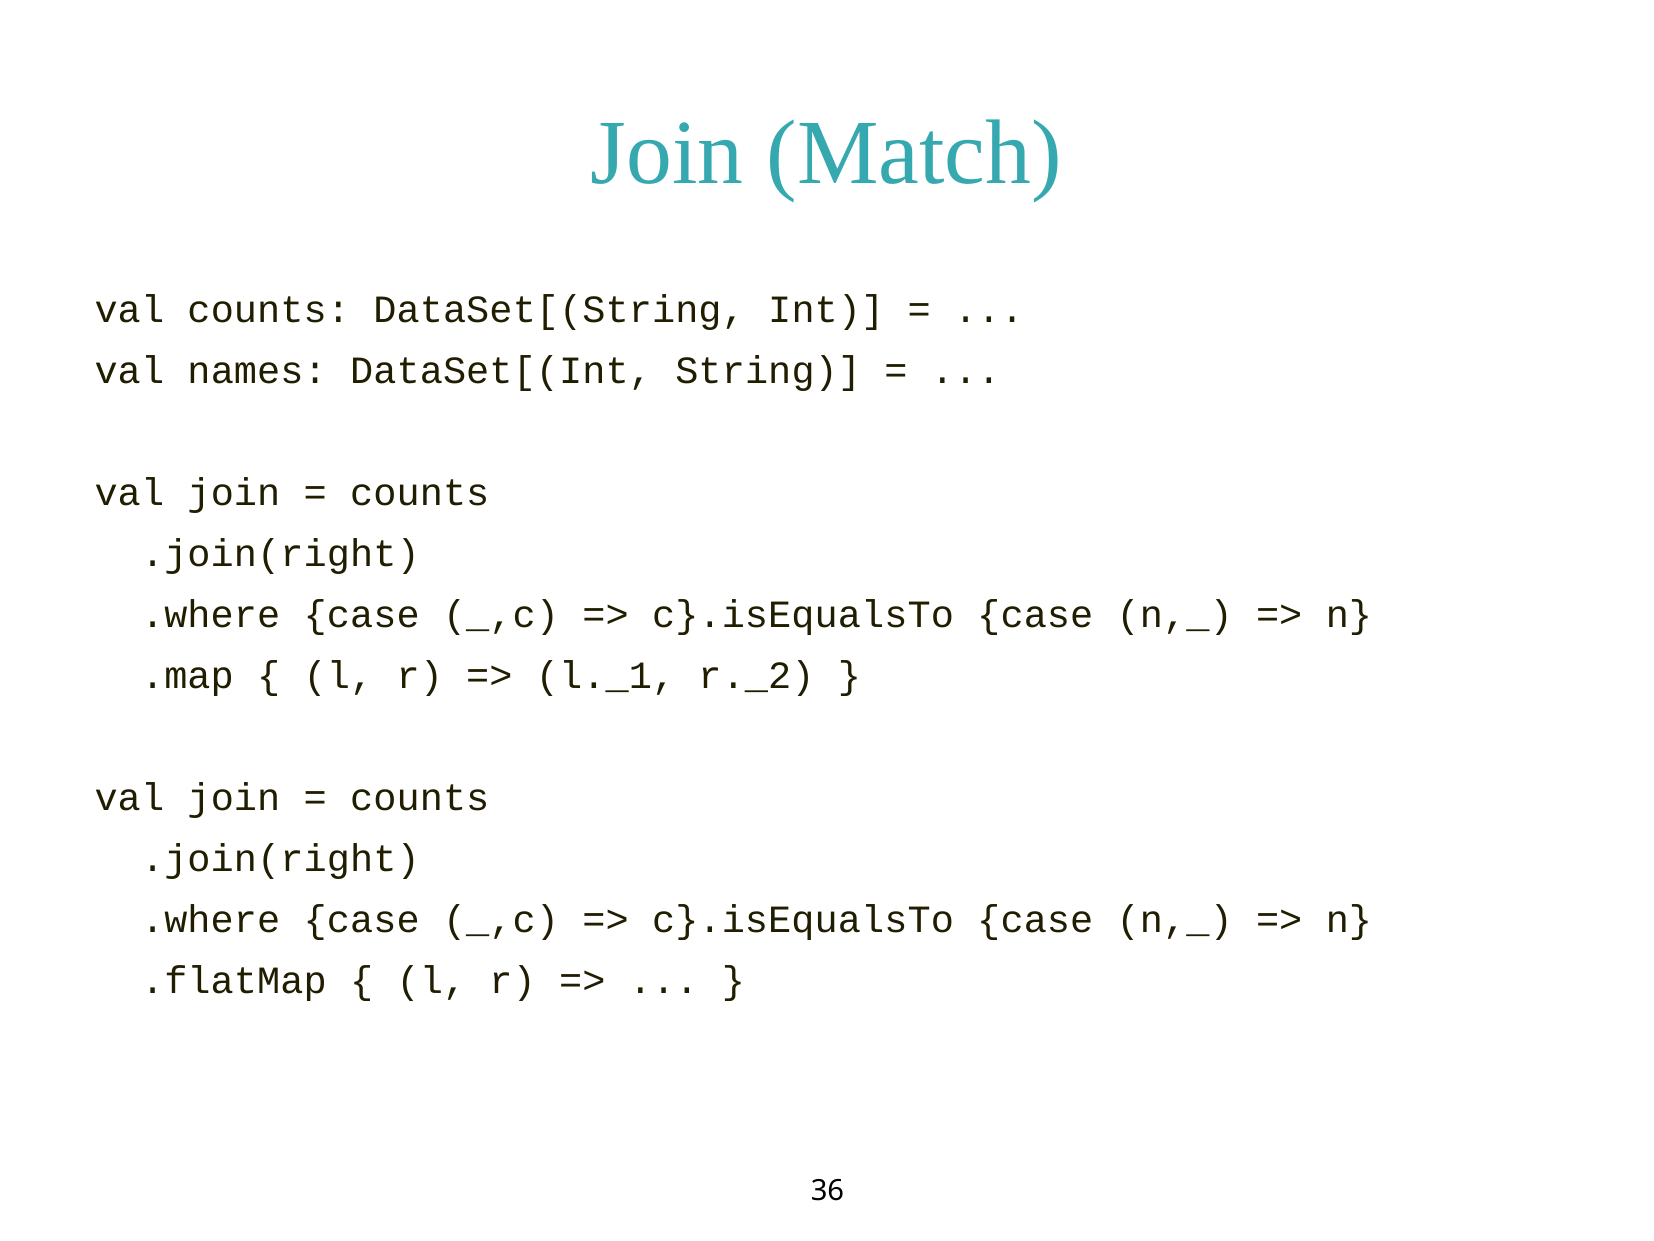

# Join (Match)
val counts: DataSet[(String, Int)] = ...
val names: DataSet[(Int, String)] = ...
val join = counts
 .join(right)
 .where {case (_,c) => c}.isEqualsTo {case (n,_) => n}
 .map { (l, r) => (l._1, r._2) }
val join = counts
 .join(right)
 .where {case (_,c) => c}.isEqualsTo {case (n,_) => n}
 .flatMap { (l, r) => ... }
36